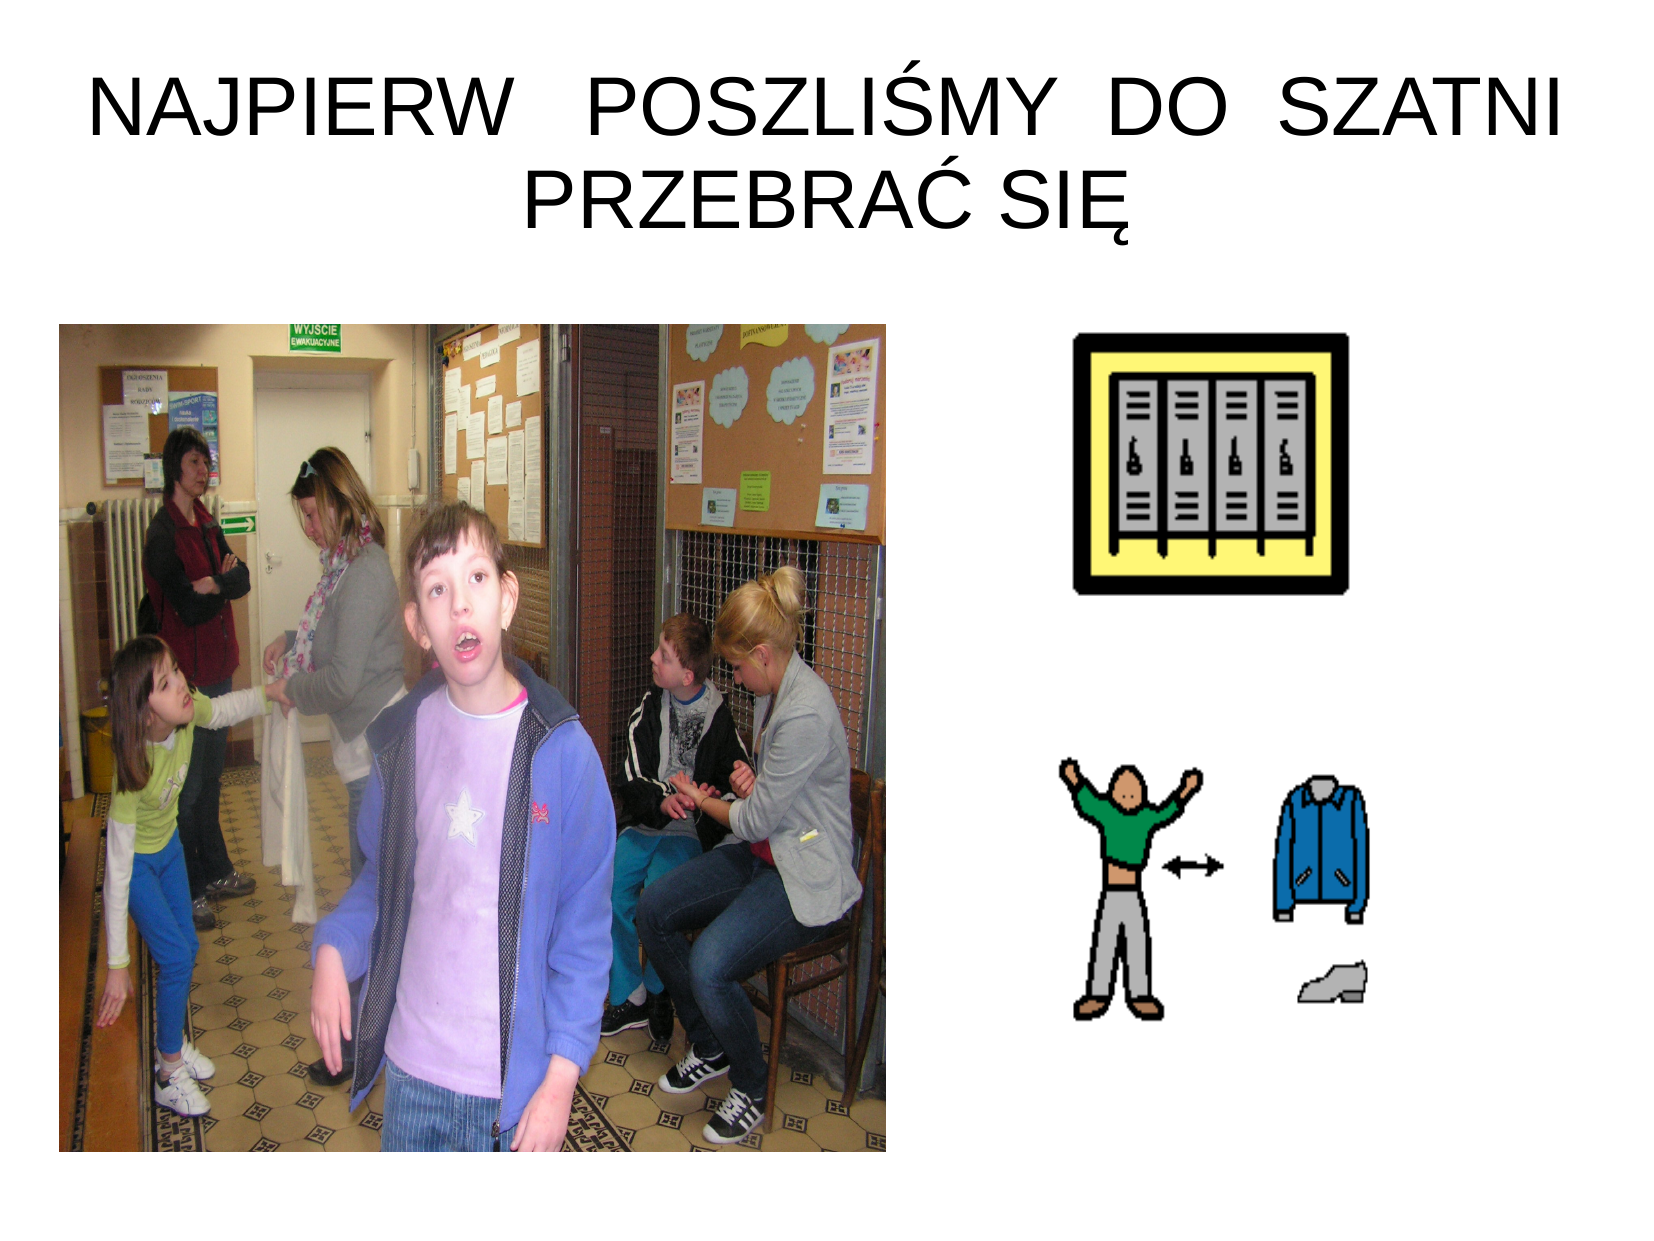

# NAJPIERW POSZLIŚMY DO SZATNI PRZEBRAĆ SIĘ